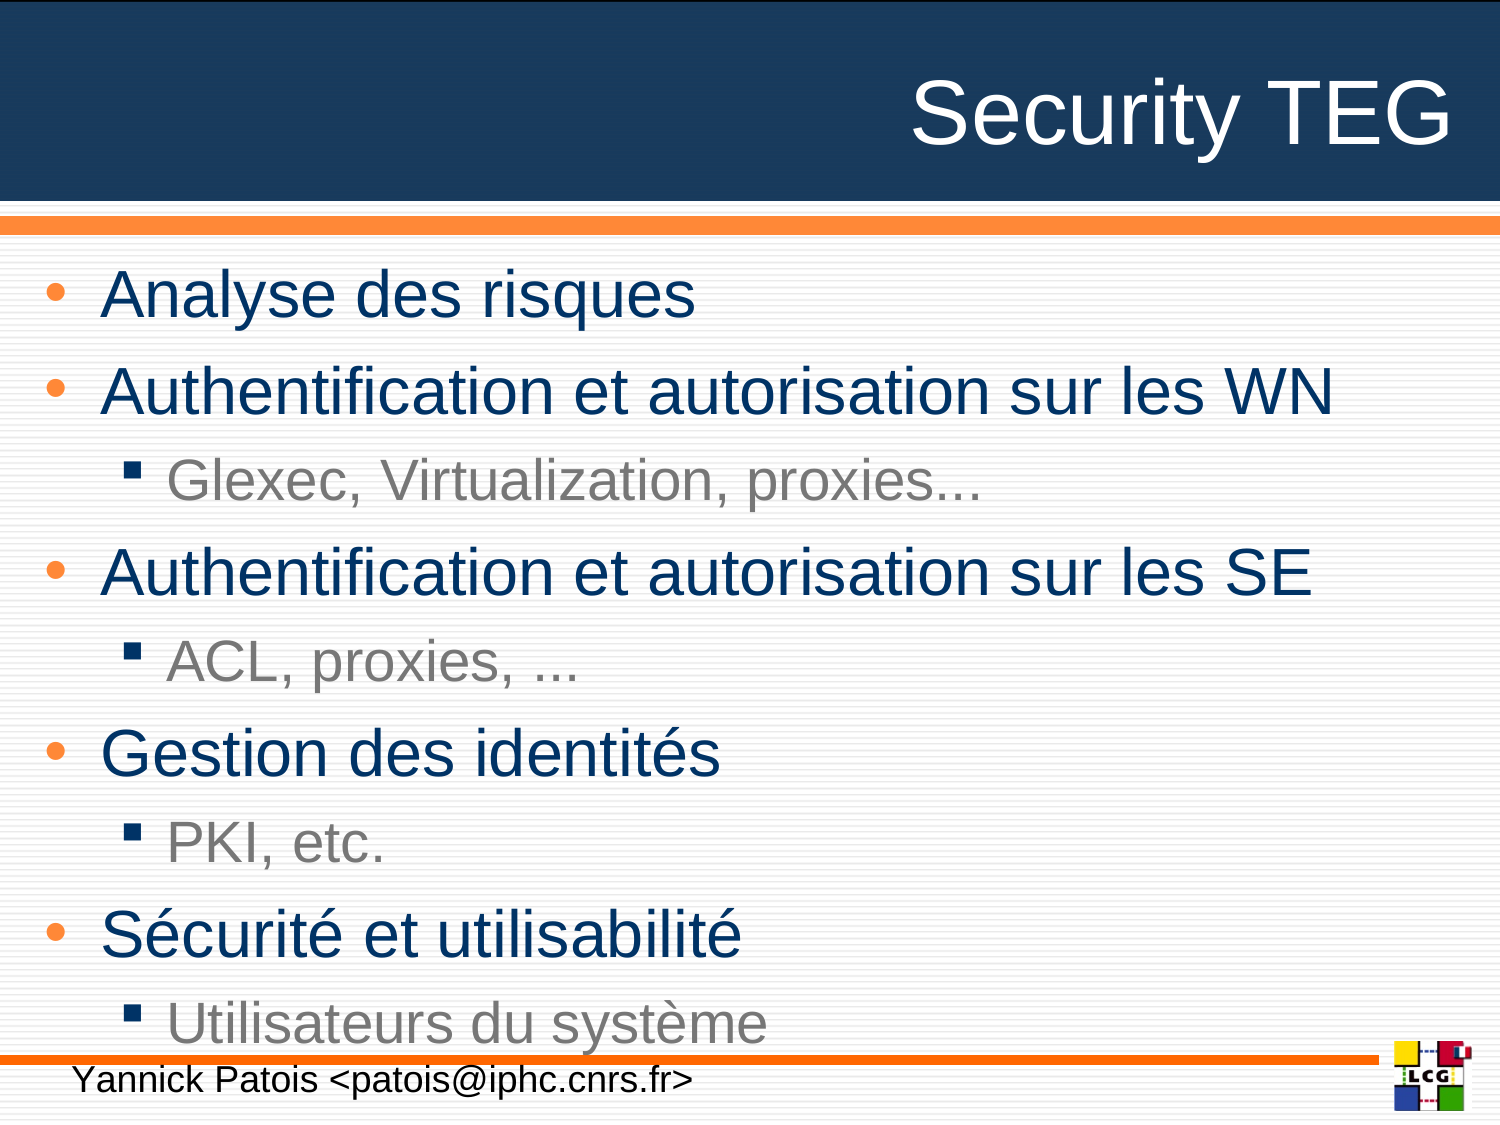

# Security TEG
Analyse des risques
Authentification et autorisation sur les WN
Glexec, Virtualization, proxies...
Authentification et autorisation sur les SE
ACL, proxies, ...
Gestion des identités
PKI, etc.
Sécurité et utilisabilité
Utilisateurs du système